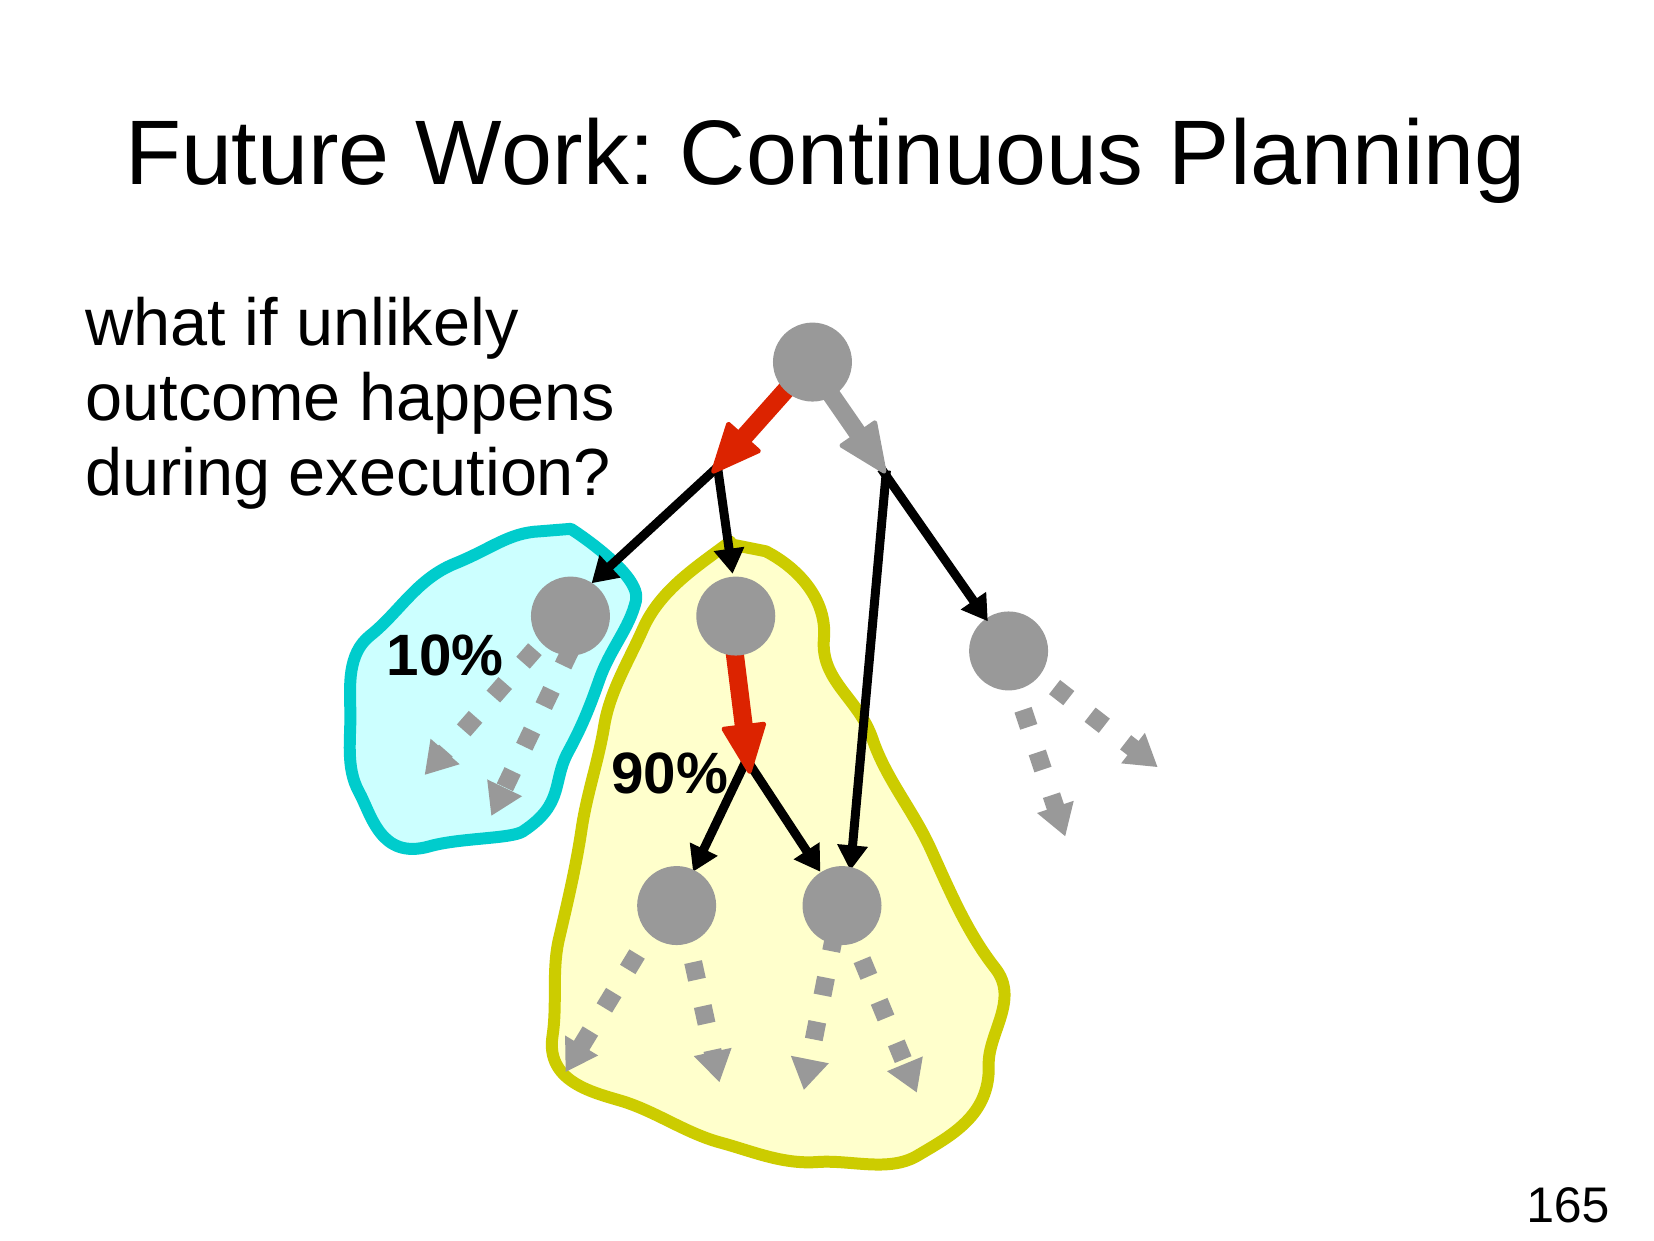

# Future Work: Continuous Planning
what if unlikely
outcome happens
during execution?
10%
90%